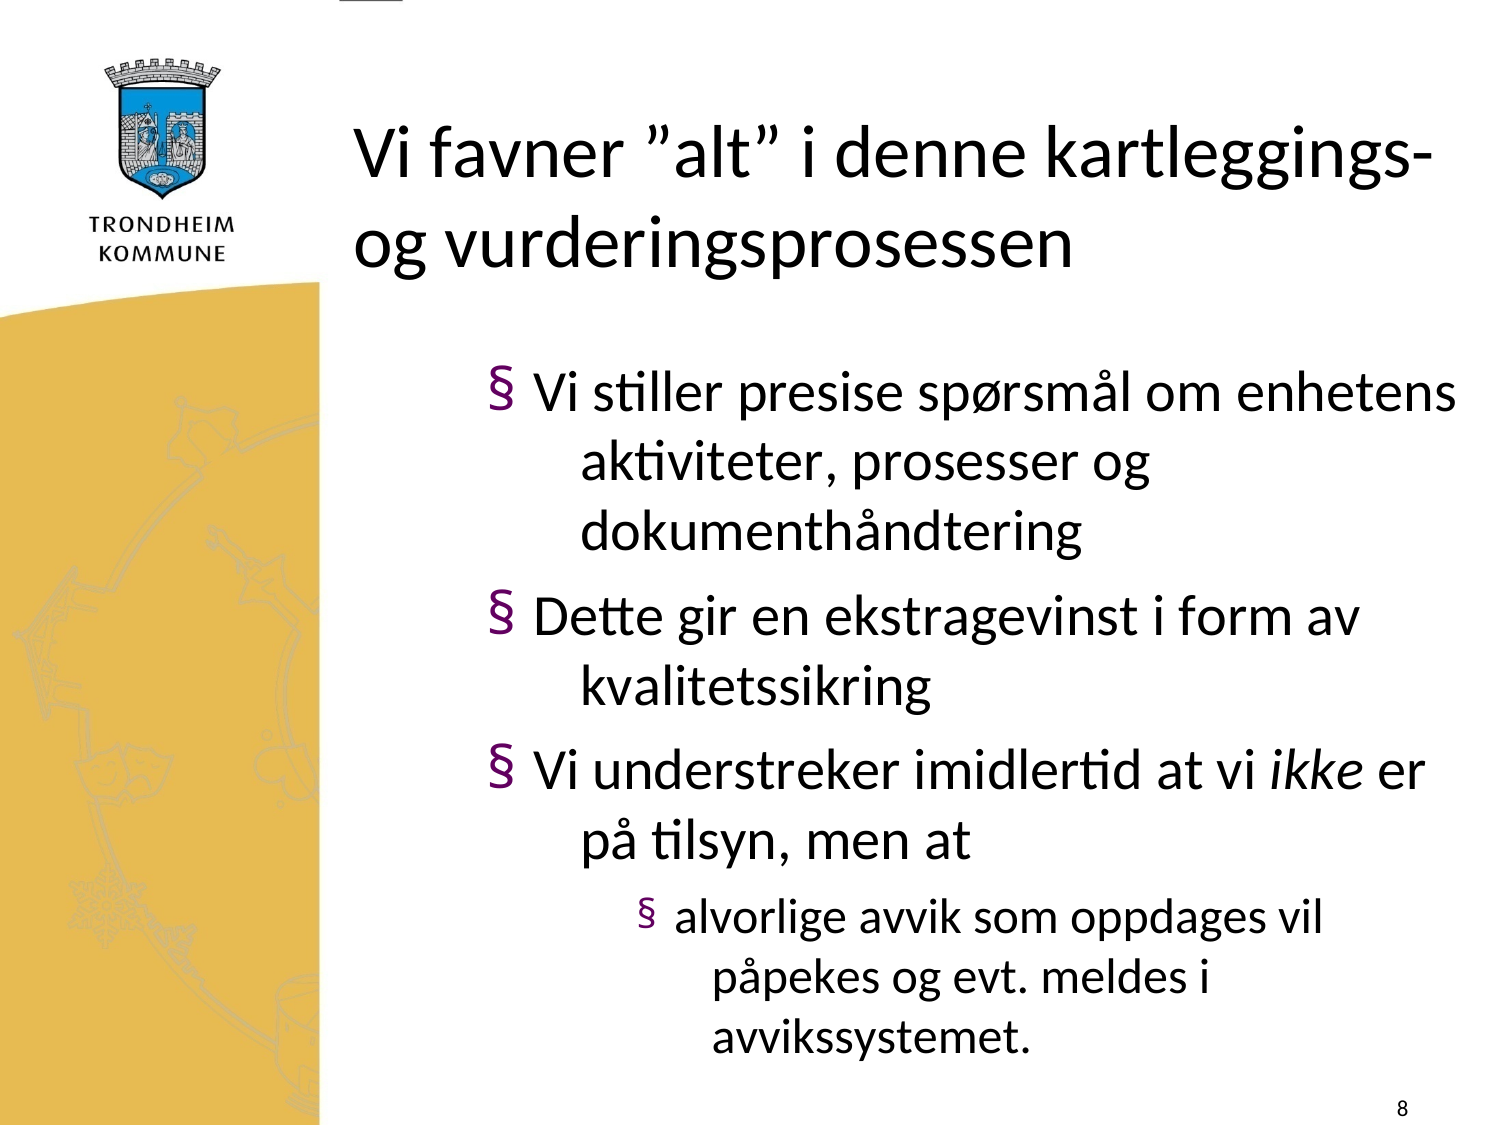

# Vi favner ”alt” i denne kartleggings- og vurderingsprosessen
Vi stiller presise spørsmål om enhetens aktiviteter, prosesser og dokumenthåndtering
Dette gir en ekstragevinst i form av kvalitetssikring
Vi understreker imidlertid at vi ikke er på tilsyn, men at
alvorlige avvik som oppdages vil påpekes og evt. meldes i avvikssystemet.